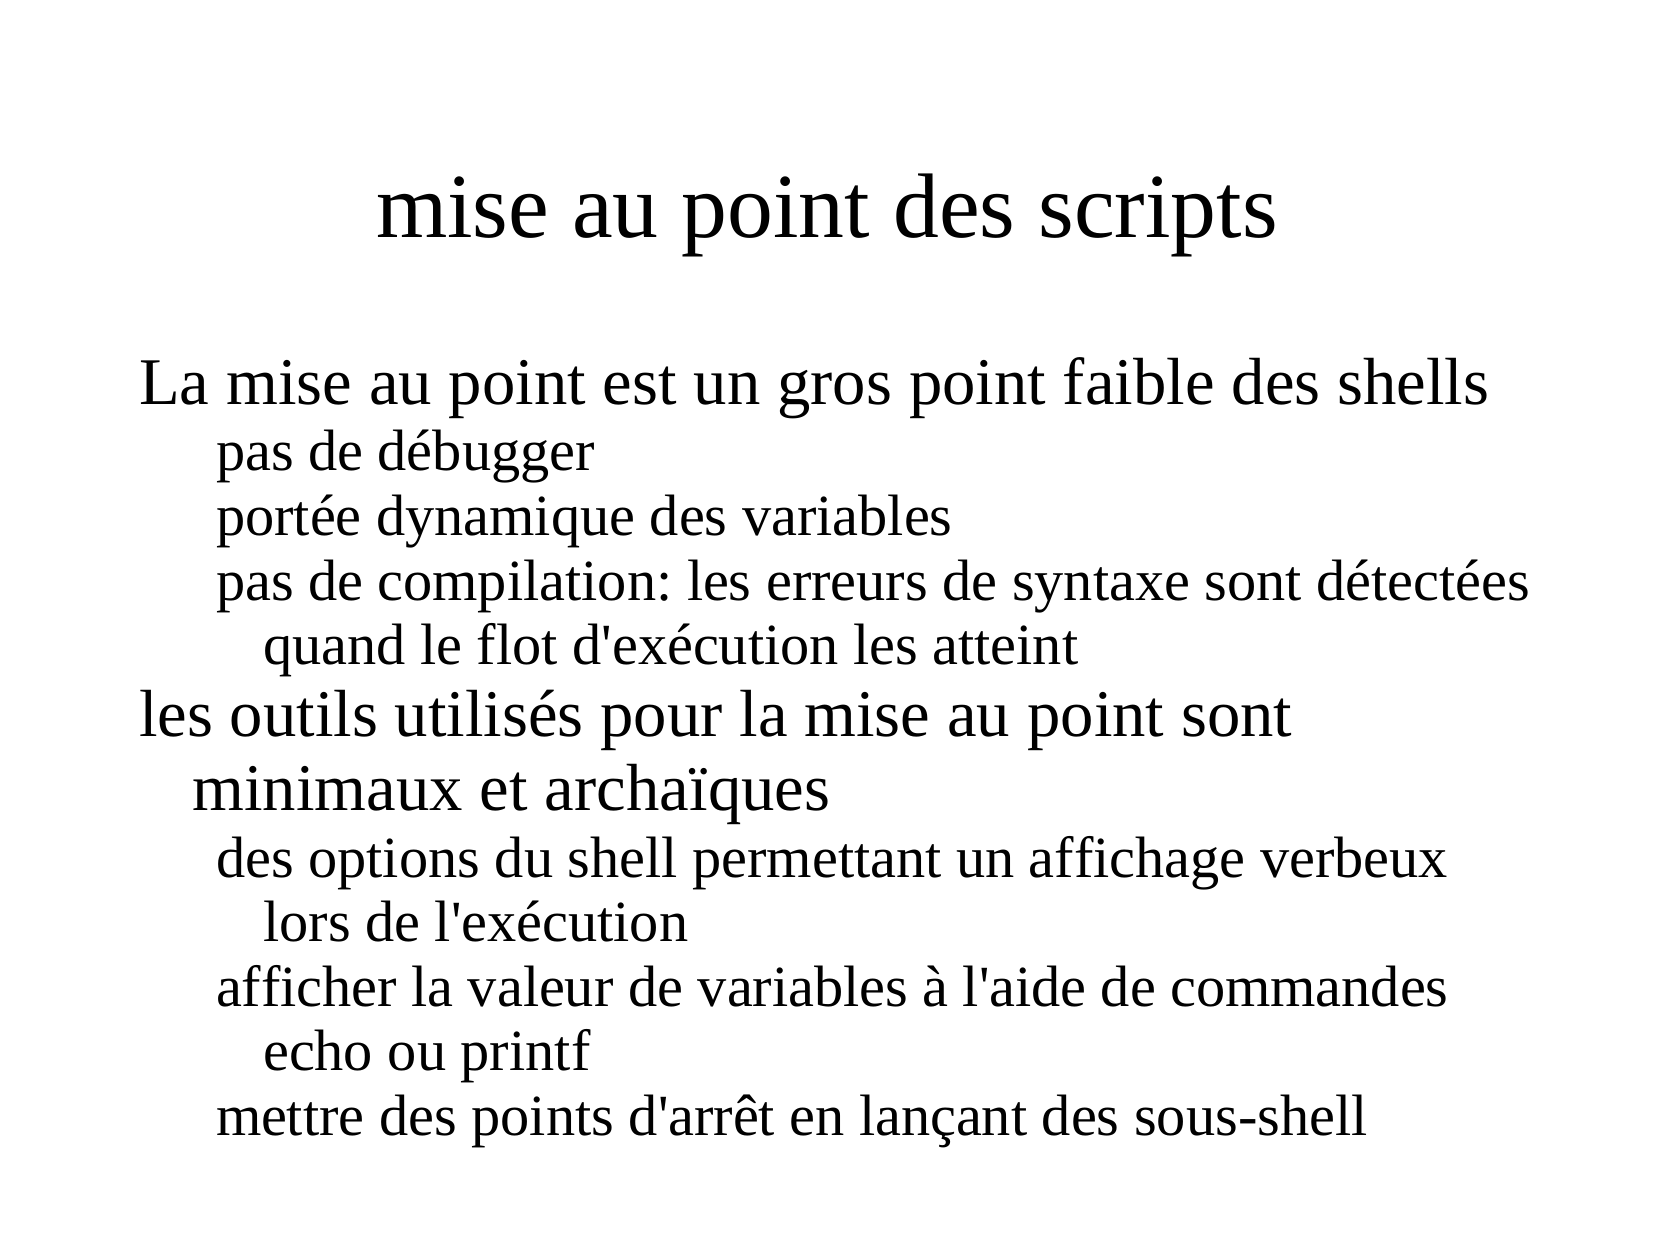

# mise au point des scripts
La mise au point est un gros point faible des shells
pas de débugger
portée dynamique des variables
pas de compilation: les erreurs de syntaxe sont détectées quand le flot d'exécution les atteint
les outils utilisés pour la mise au point sont minimaux et archaïques
des options du shell permettant un affichage verbeux lors de l'exécution
afficher la valeur de variables à l'aide de commandes echo ou printf
mettre des points d'arrêt en lançant des sous-shell